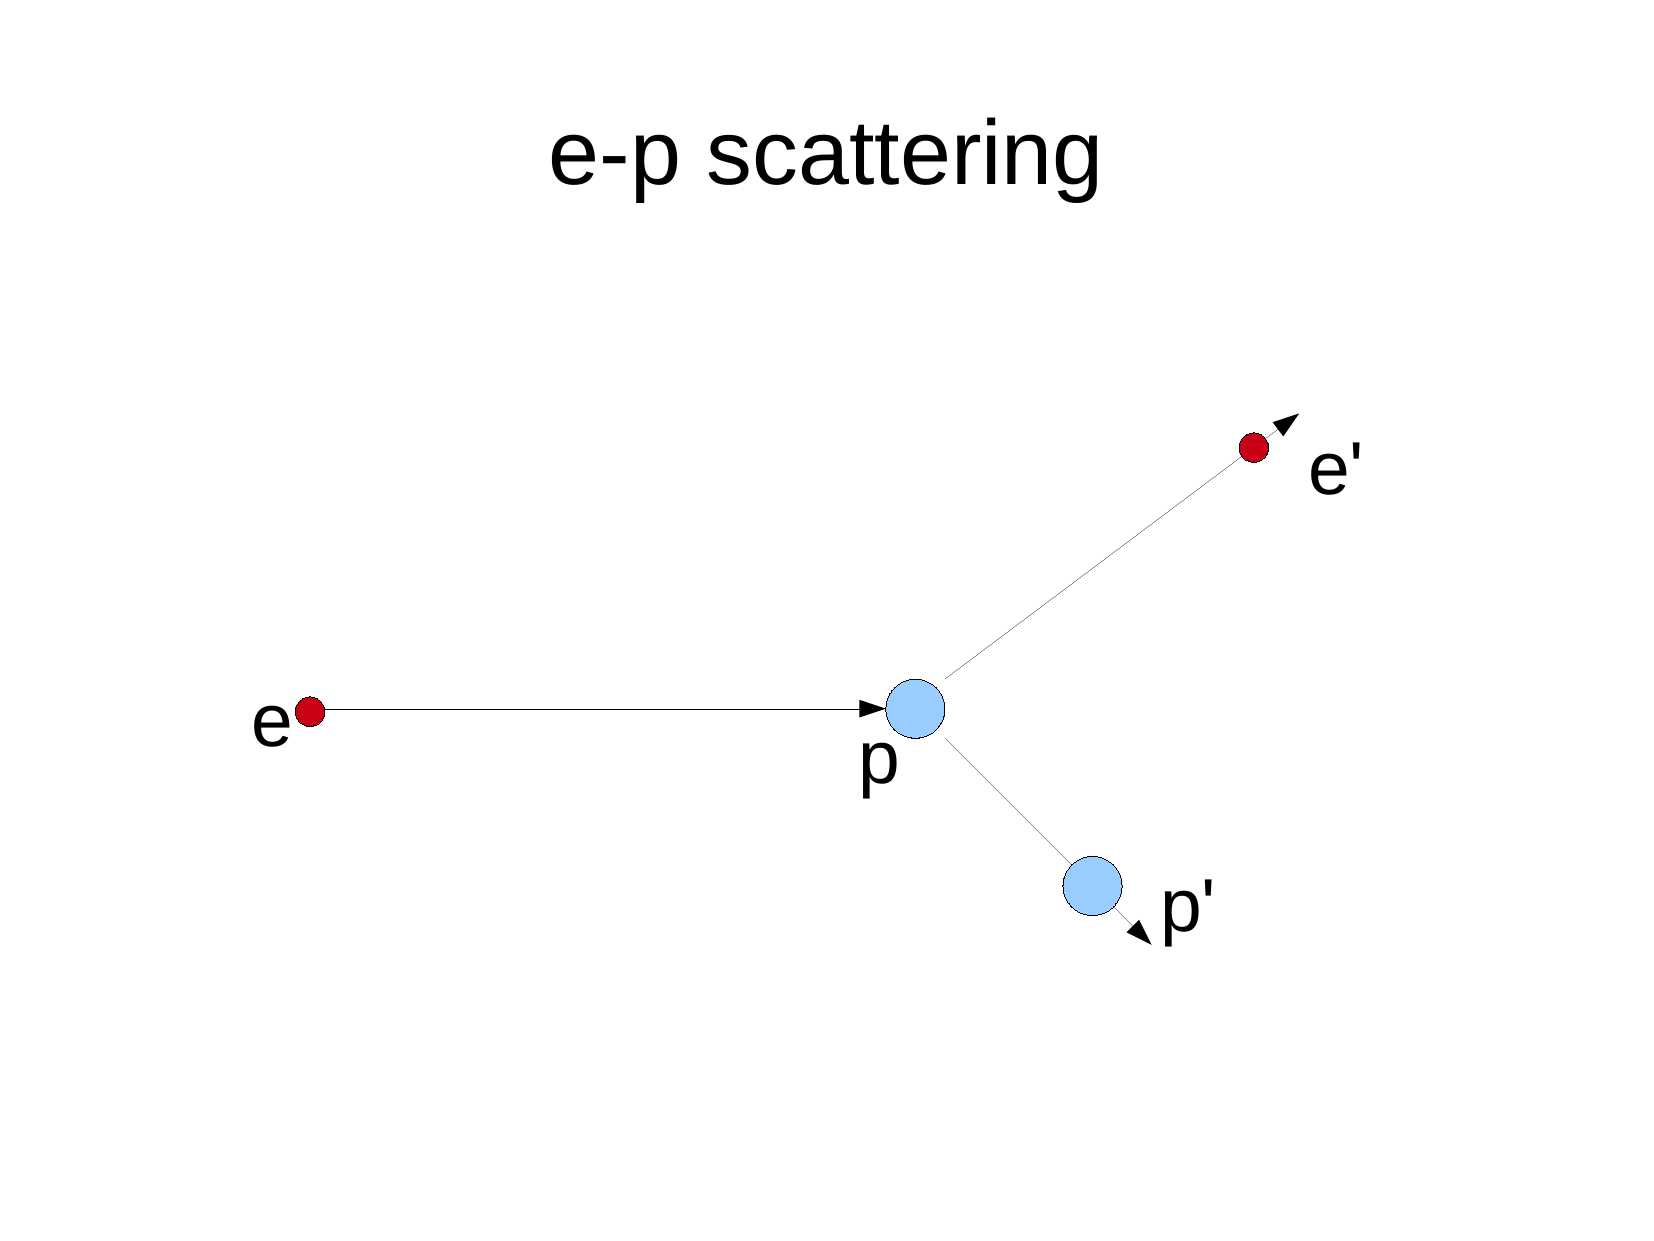

# e-p scattering
e'
e
p
p'